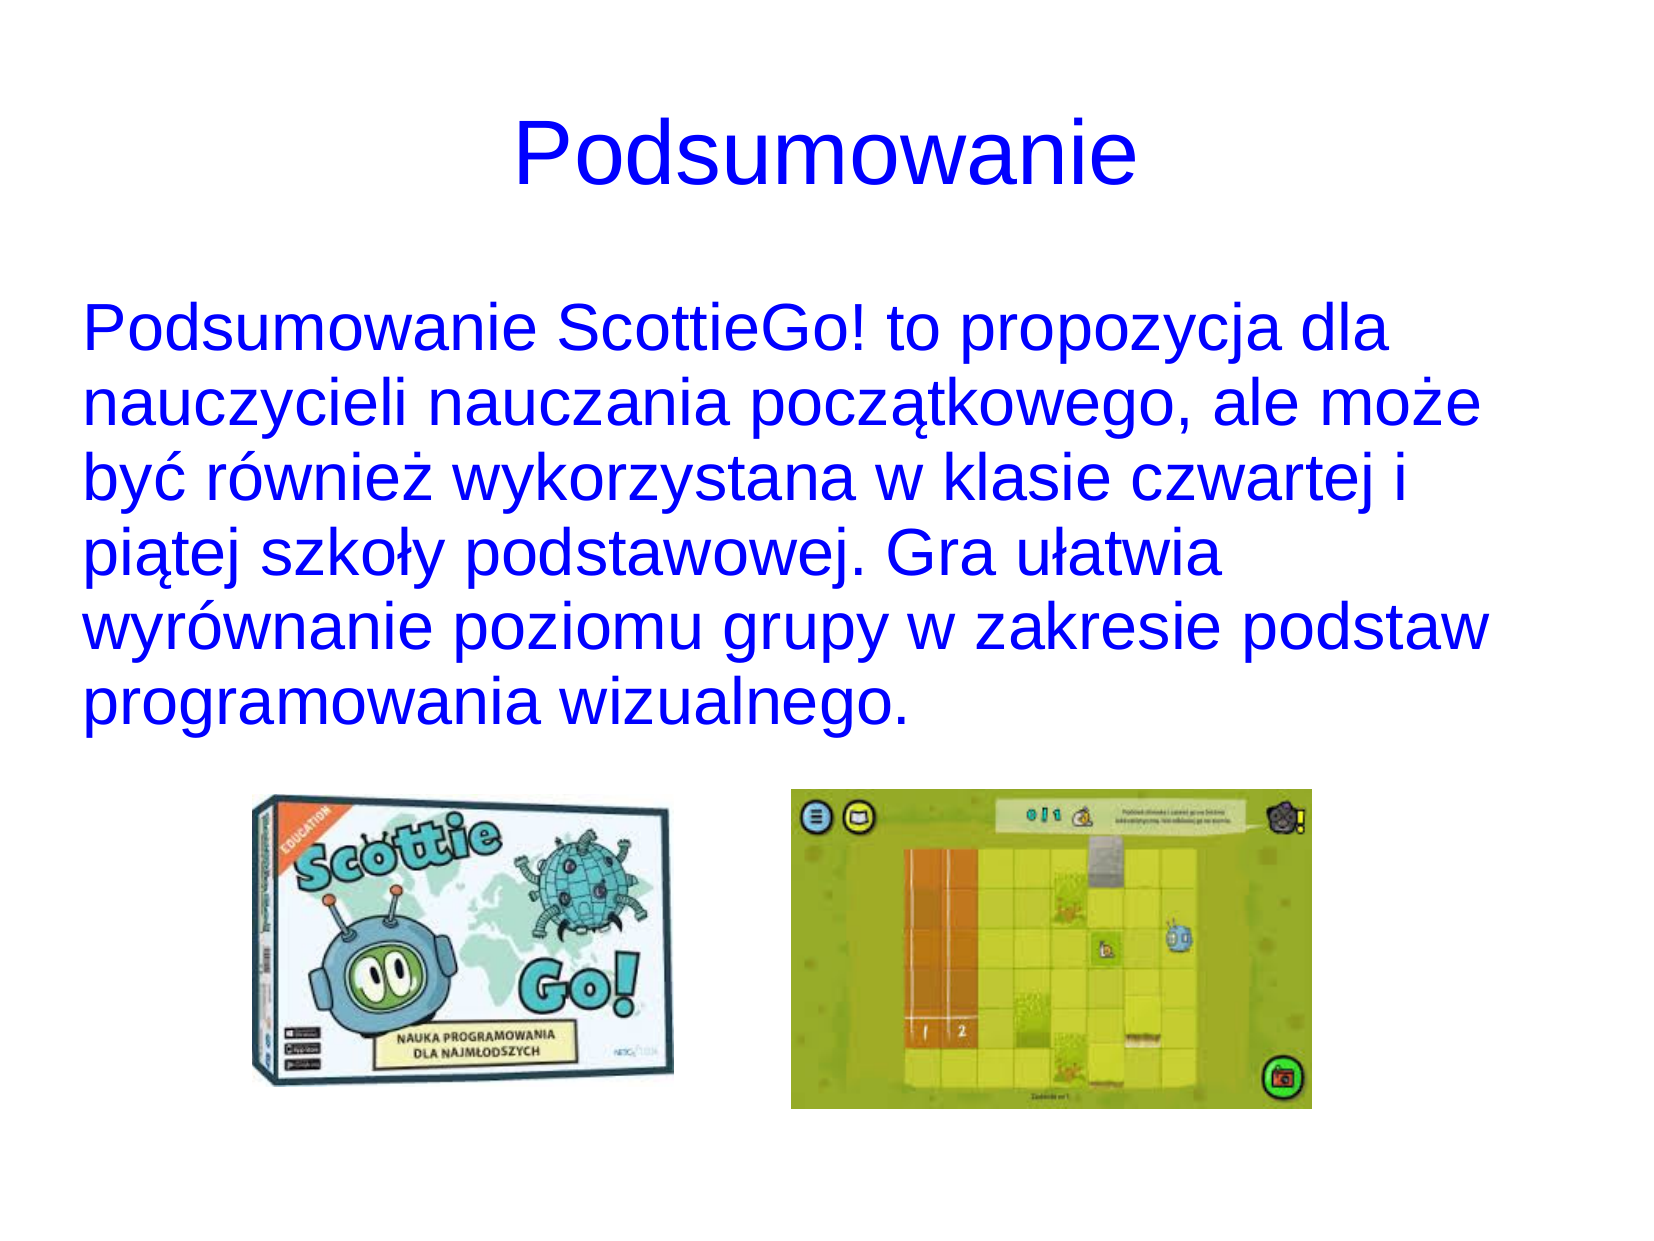

# Podsumowanie
Podsumowanie ScottieGo! to propozycja dla nauczycieli nauczania początkowego, ale może być również wykorzystana w klasie czwartej i piątej szkoły podstawowej. Gra ułatwia wyrównanie poziomu grupy w zakresie podstaw programowania wizualnego.